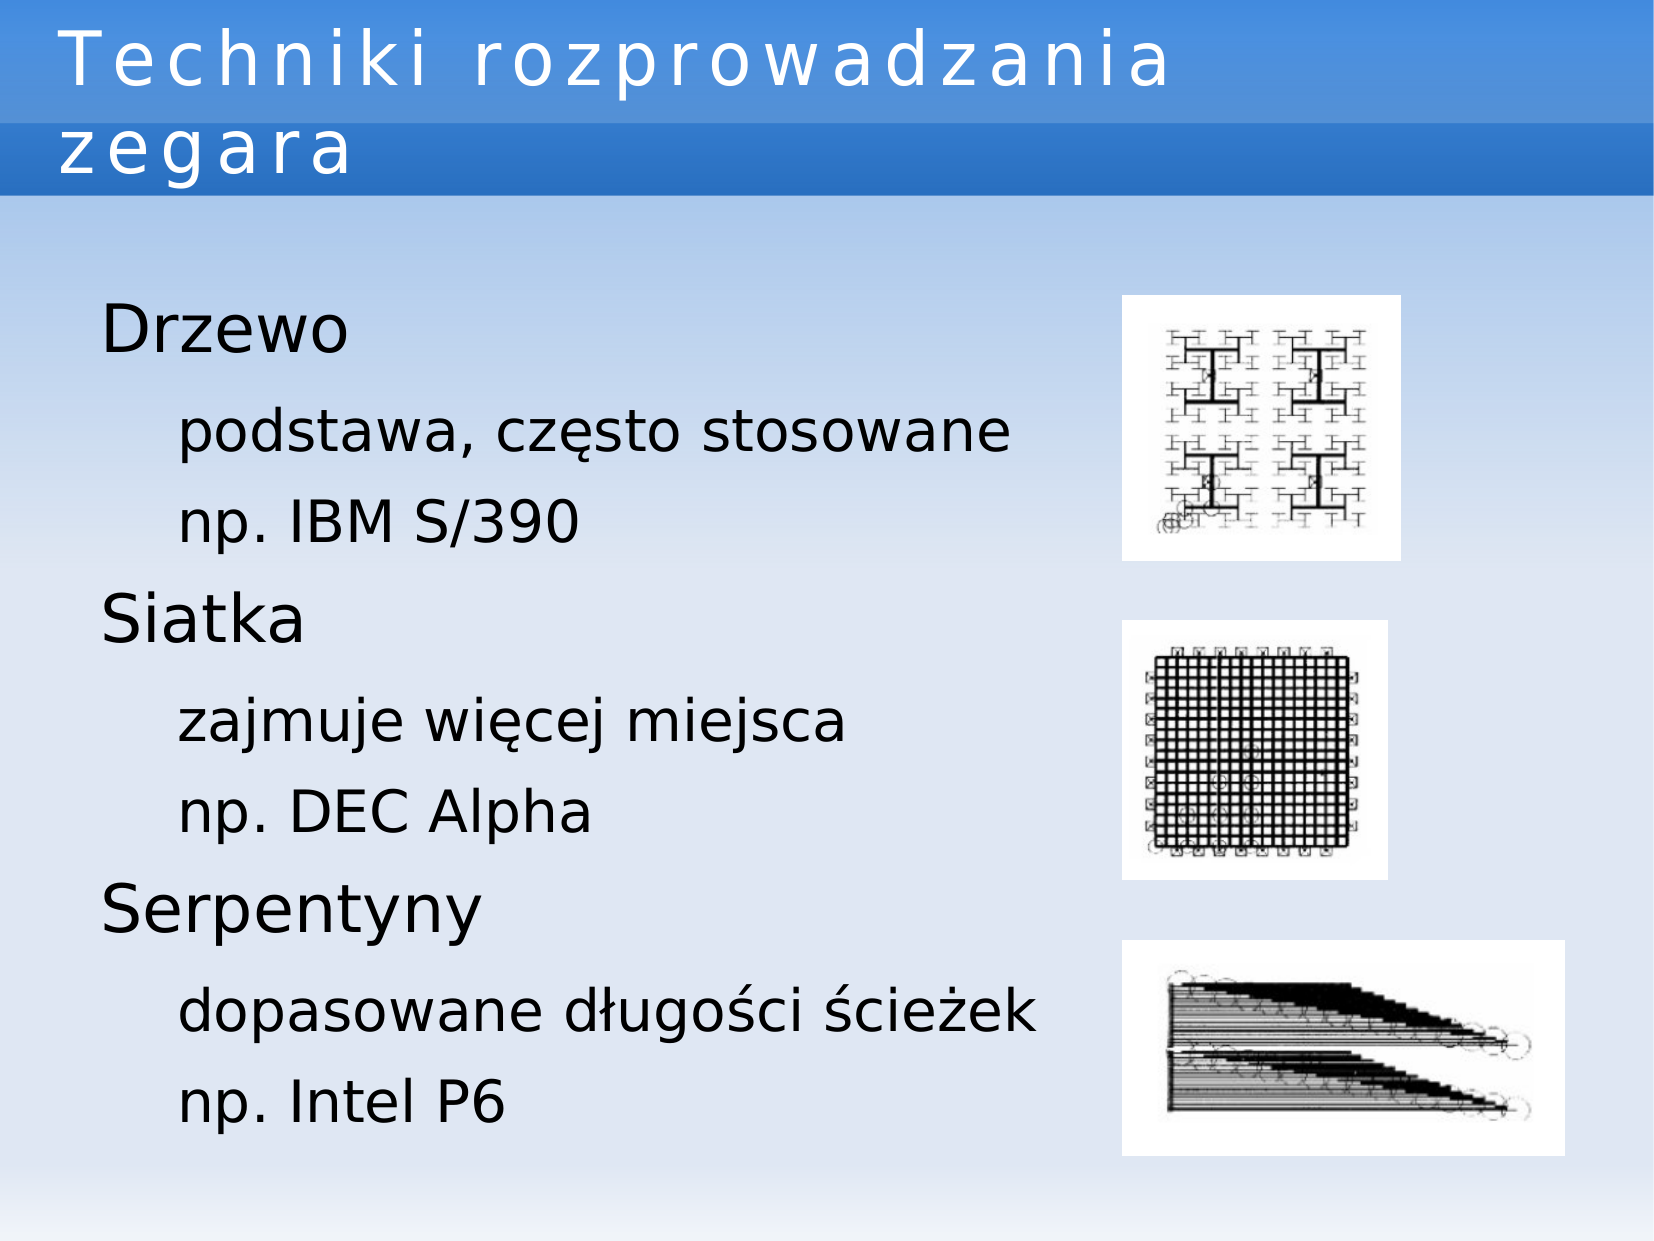

# Techniki rozprowadzania zegara
Drzewo
podstawa, często stosowane
np. IBM S/390
Siatka
zajmuje więcej miejsca
np. DEC Alpha
Serpentyny
dopasowane długości ścieżek
np. Intel P6